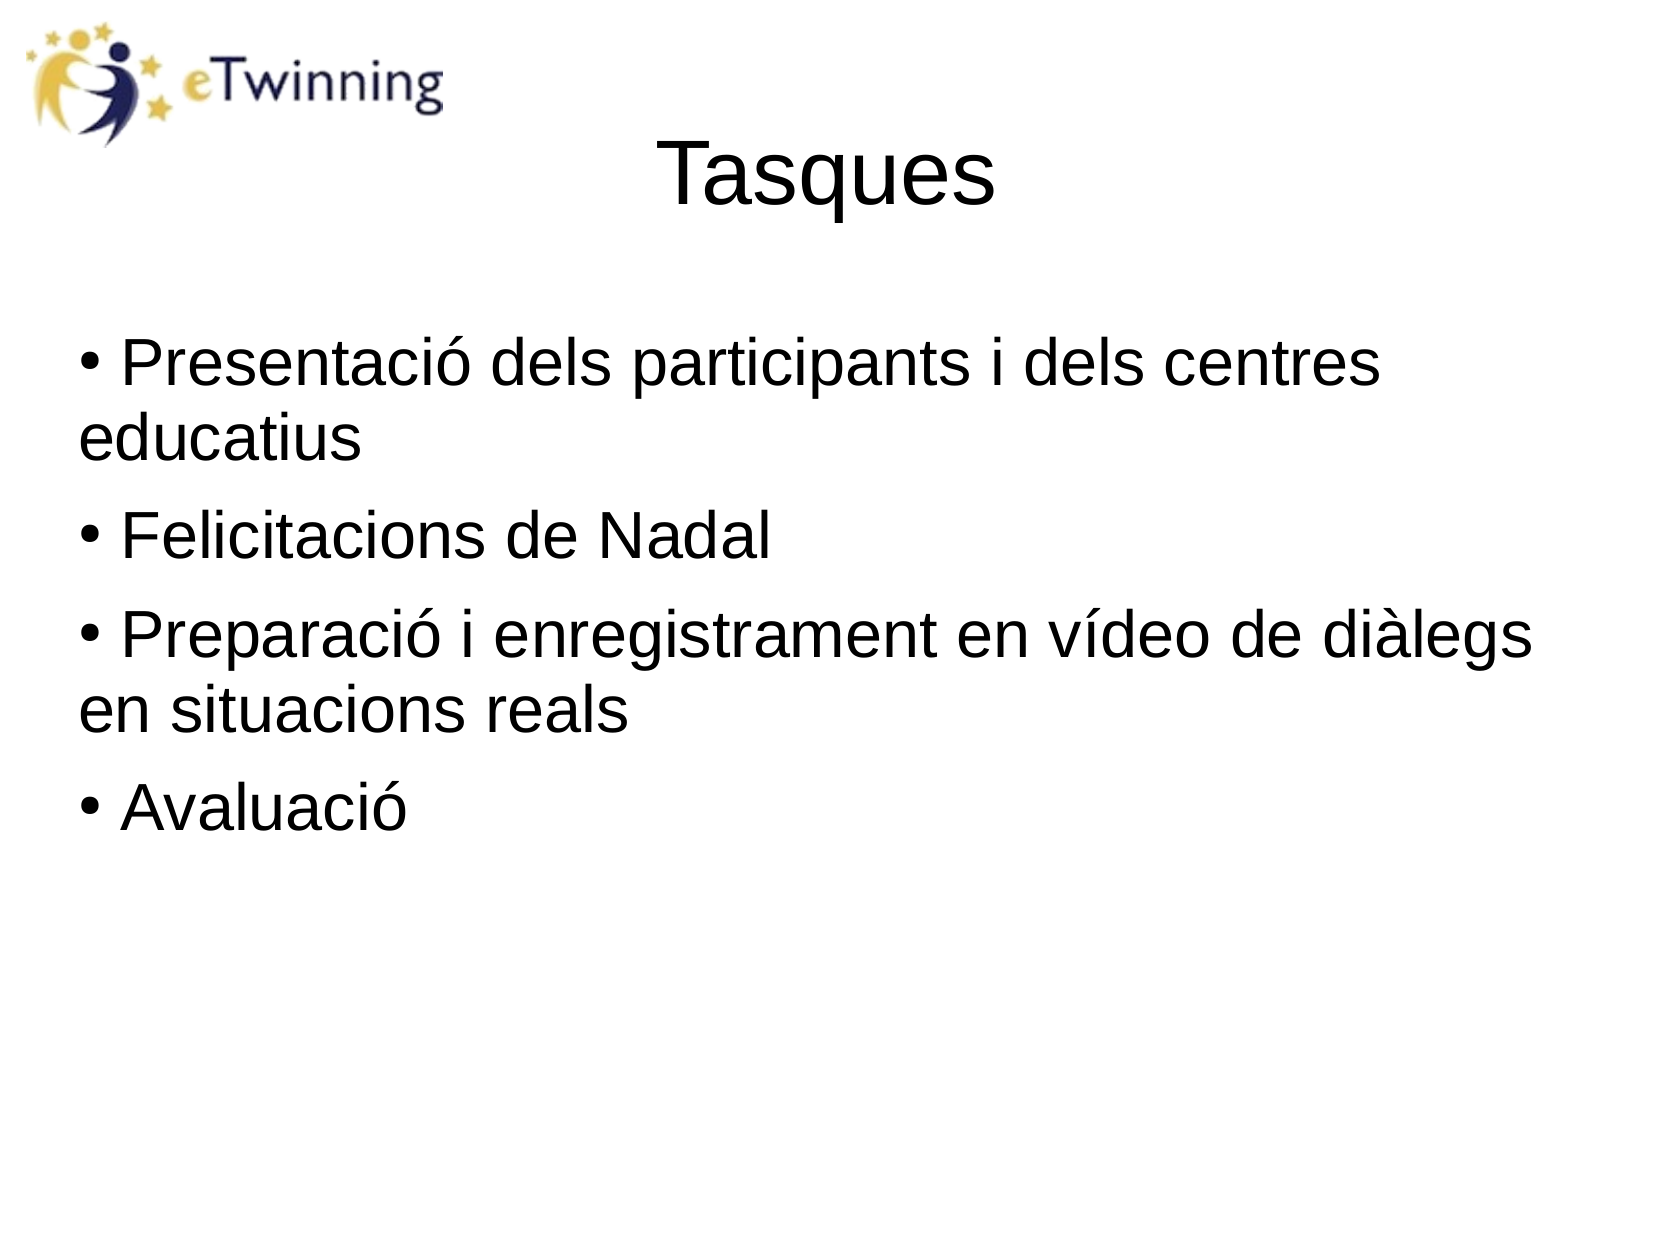

# Tasques
 Presentació dels participants i dels centres educatius
 Felicitacions de Nadal
 Preparació i enregistrament en vídeo de diàlegs en situacions reals
 Avaluació